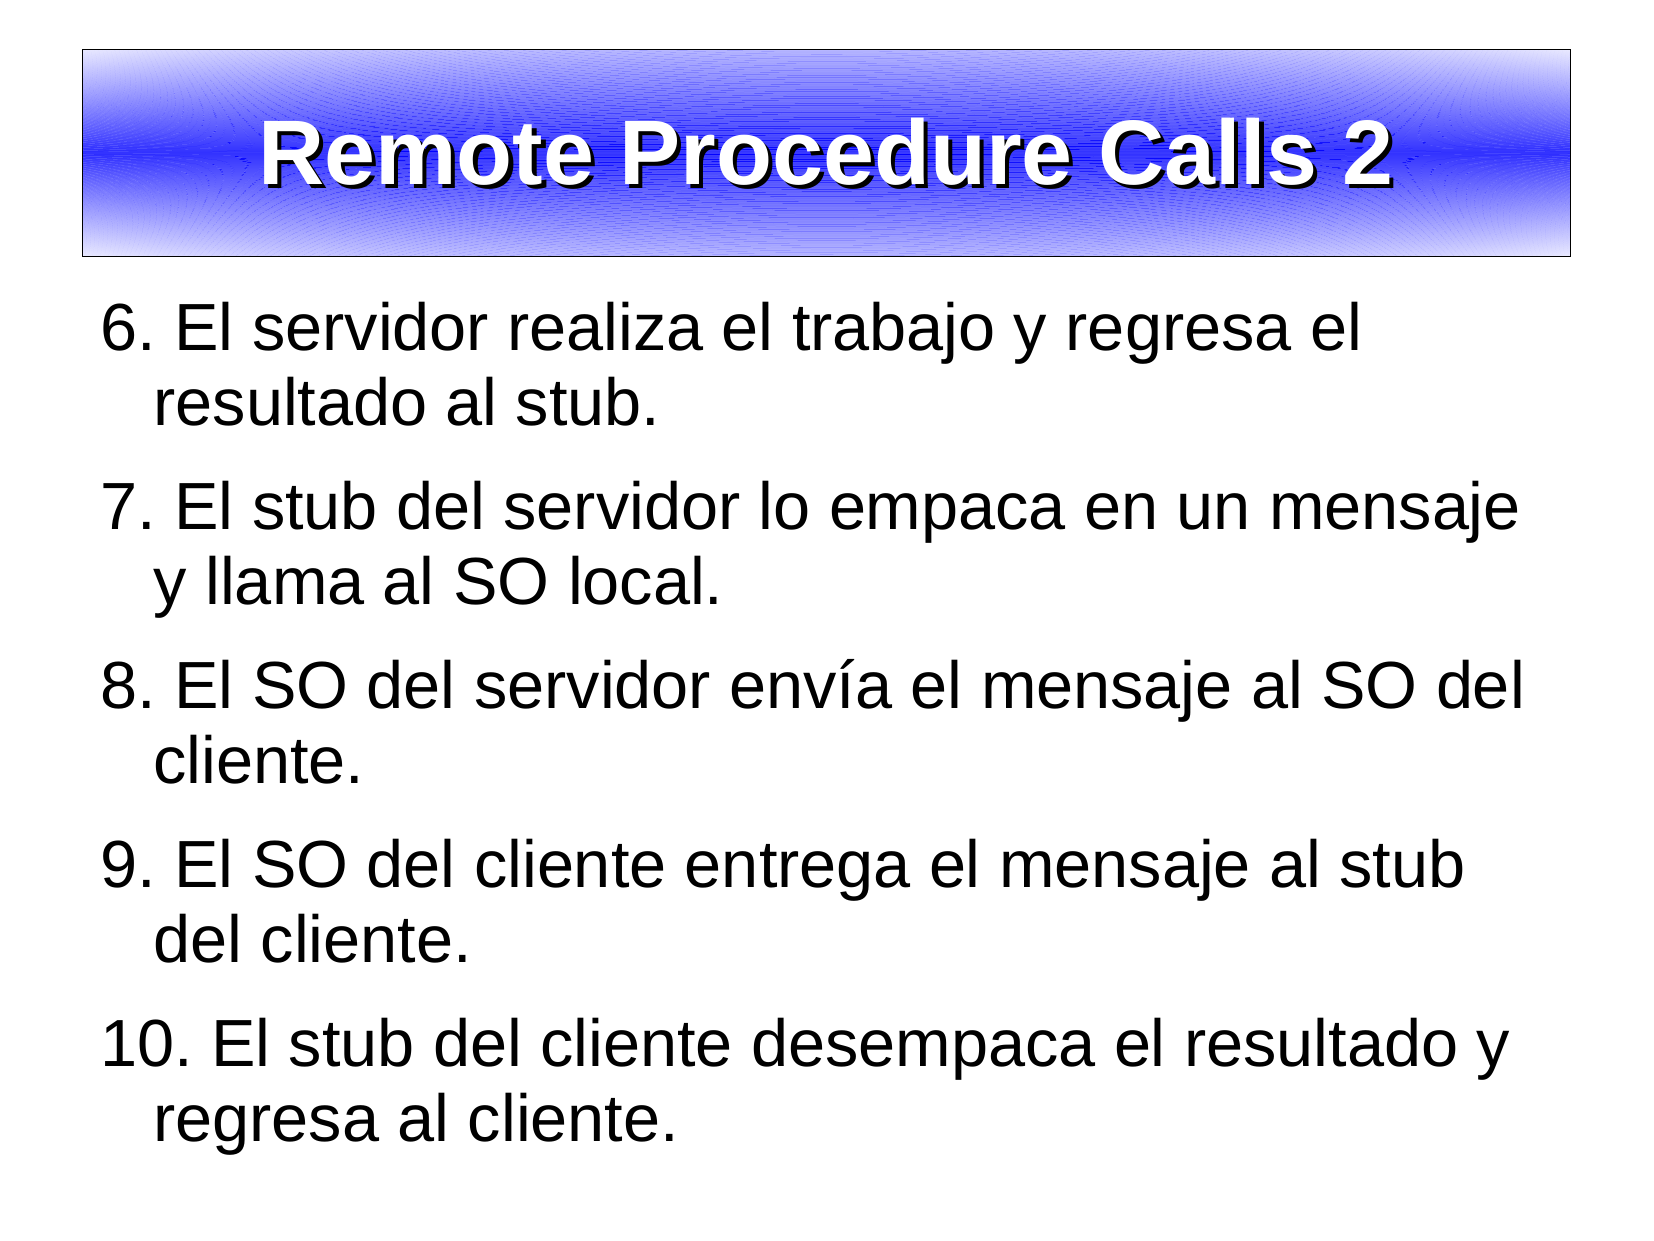

# Remote Procedure Calls 2
 El servidor realiza el trabajo y regresa el resultado al stub.
 El stub del servidor lo empaca en un mensaje y llama al SO local.
 El SO del servidor envía el mensaje al SO del cliente.
 El SO del cliente entrega el mensaje al stub del cliente.
 El stub del cliente desempaca el resultado y regresa al cliente.